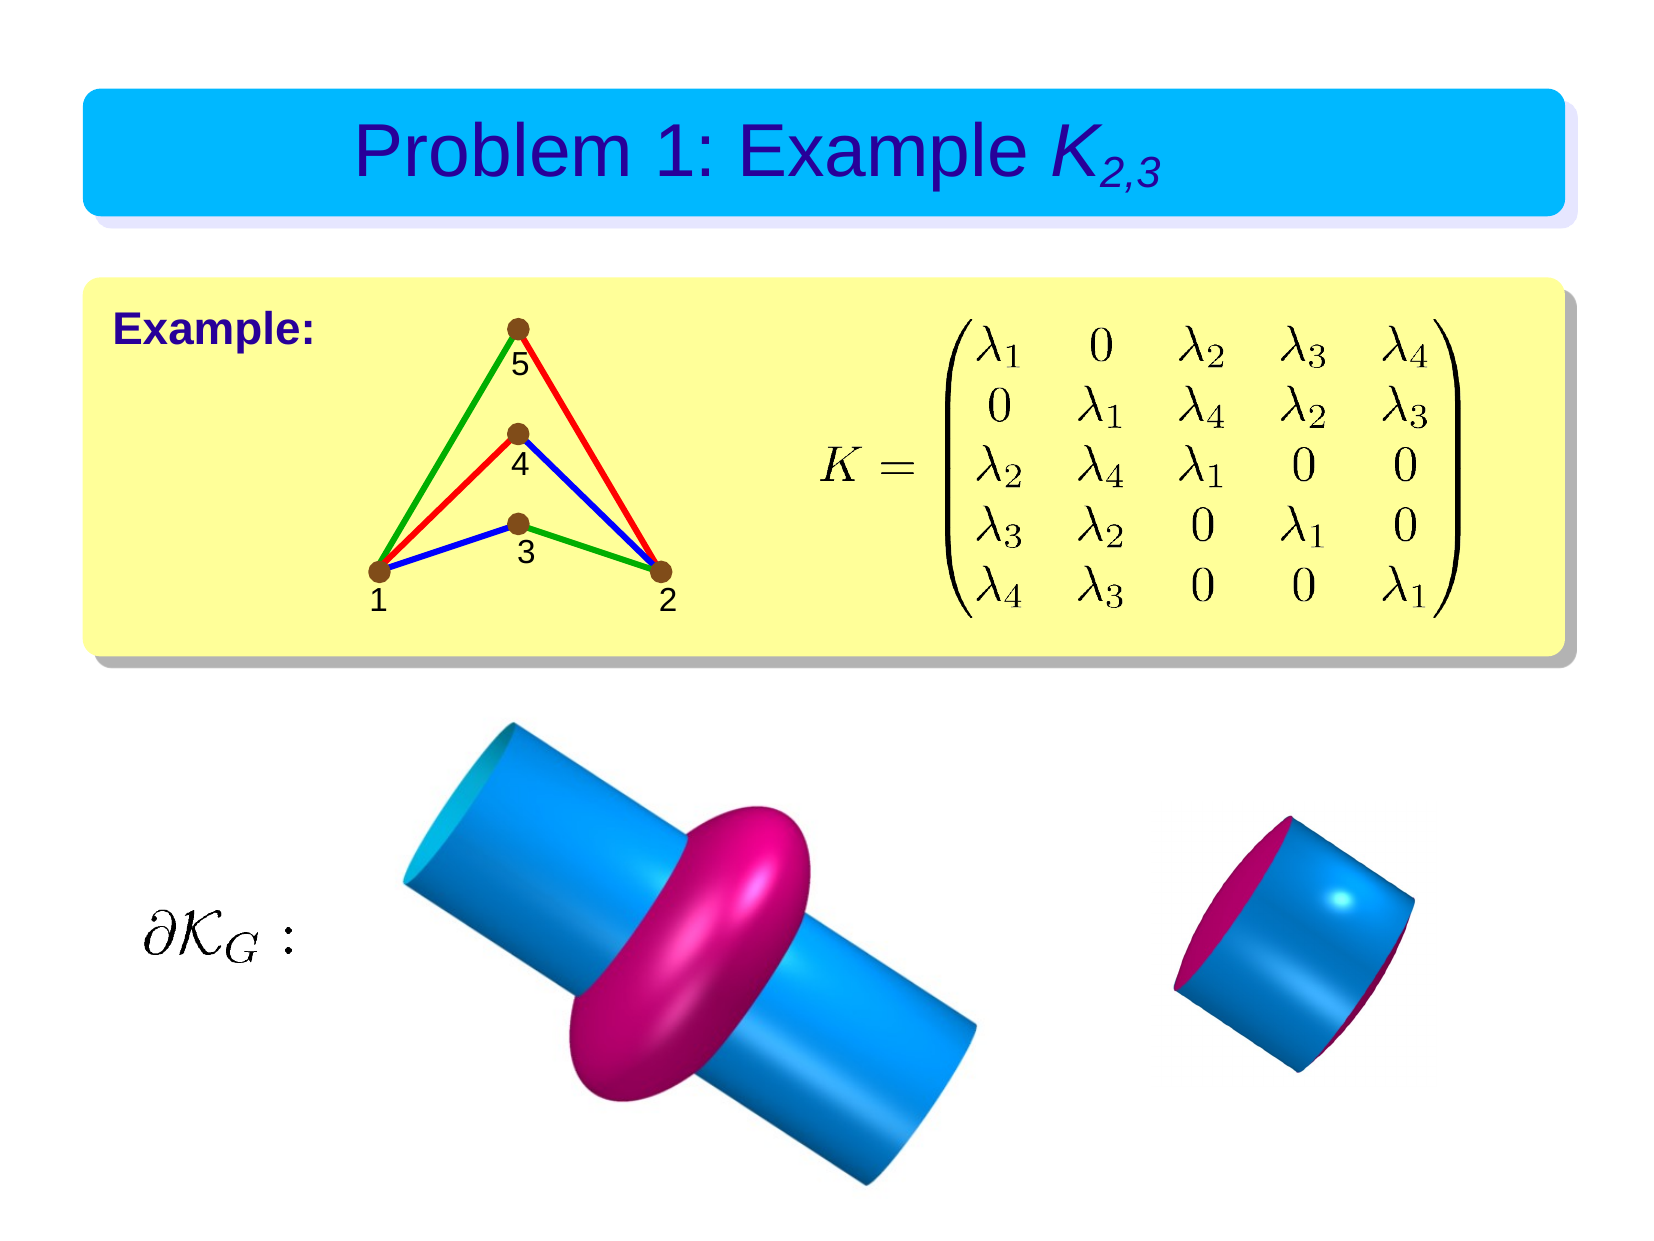

Problem 1: Example K2,3
# Example:
5
4
3
1
2